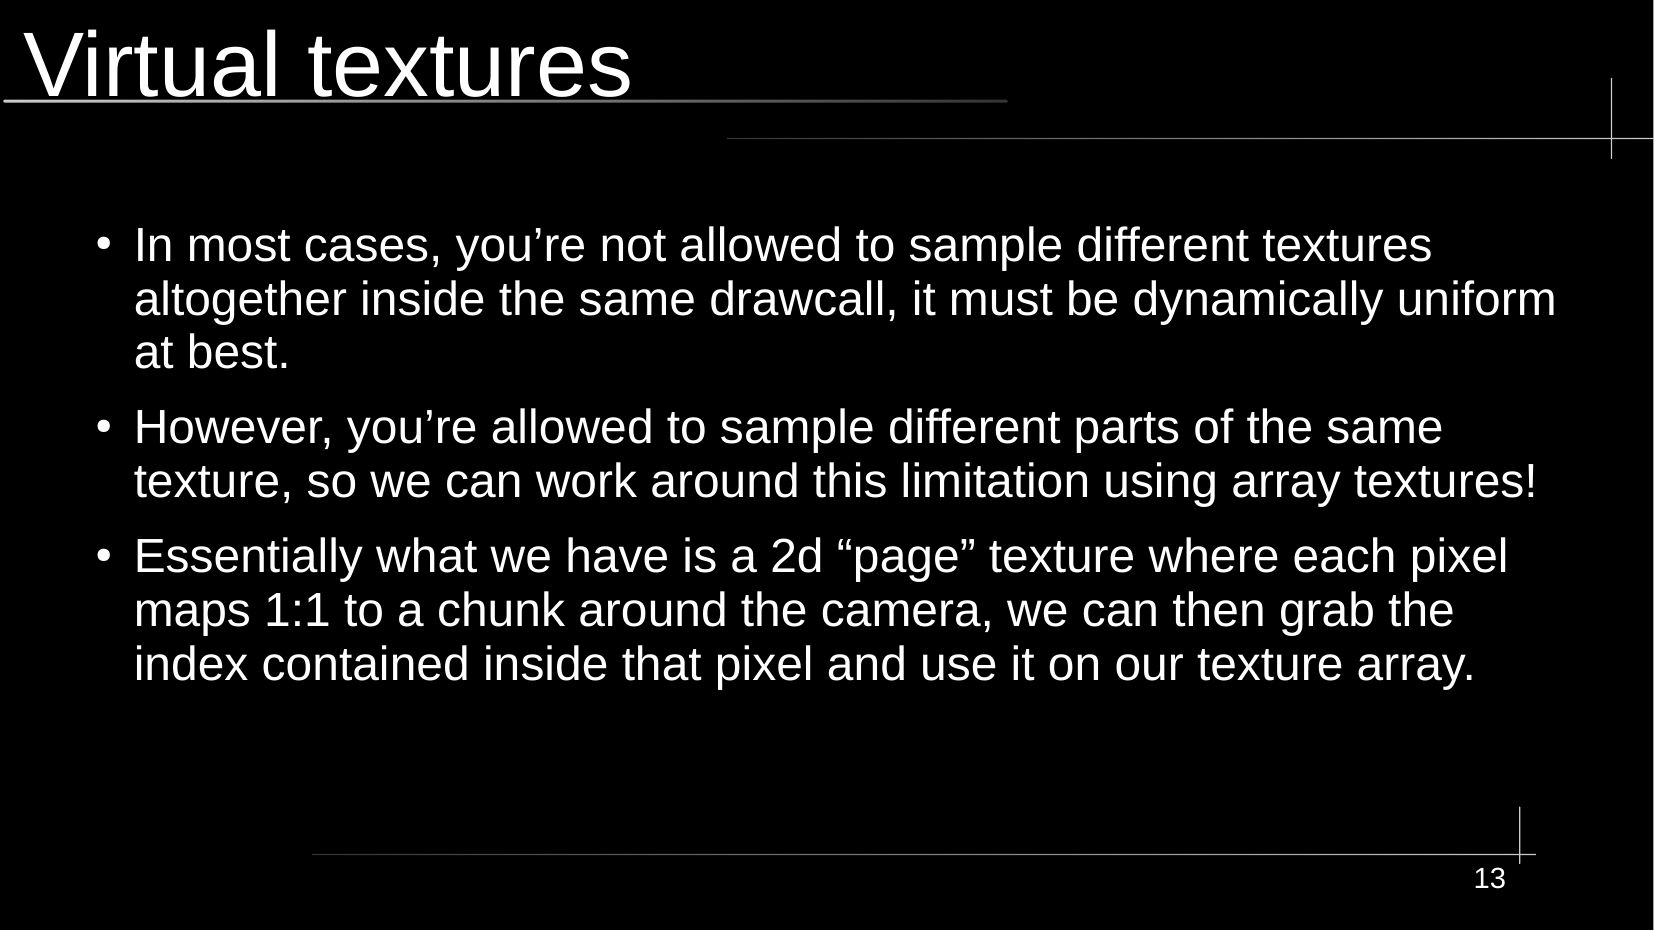

# Virtual textures
In most cases, you’re not allowed to sample different textures altogether inside the same drawcall, it must be dynamically uniform at best.
However, you’re allowed to sample different parts of the same texture, so we can work around this limitation using array textures!
Essentially what we have is a 2d “page” texture where each pixel maps 1:1 to a chunk around the camera, we can then grab the index contained inside that pixel and use it on our texture array.
13